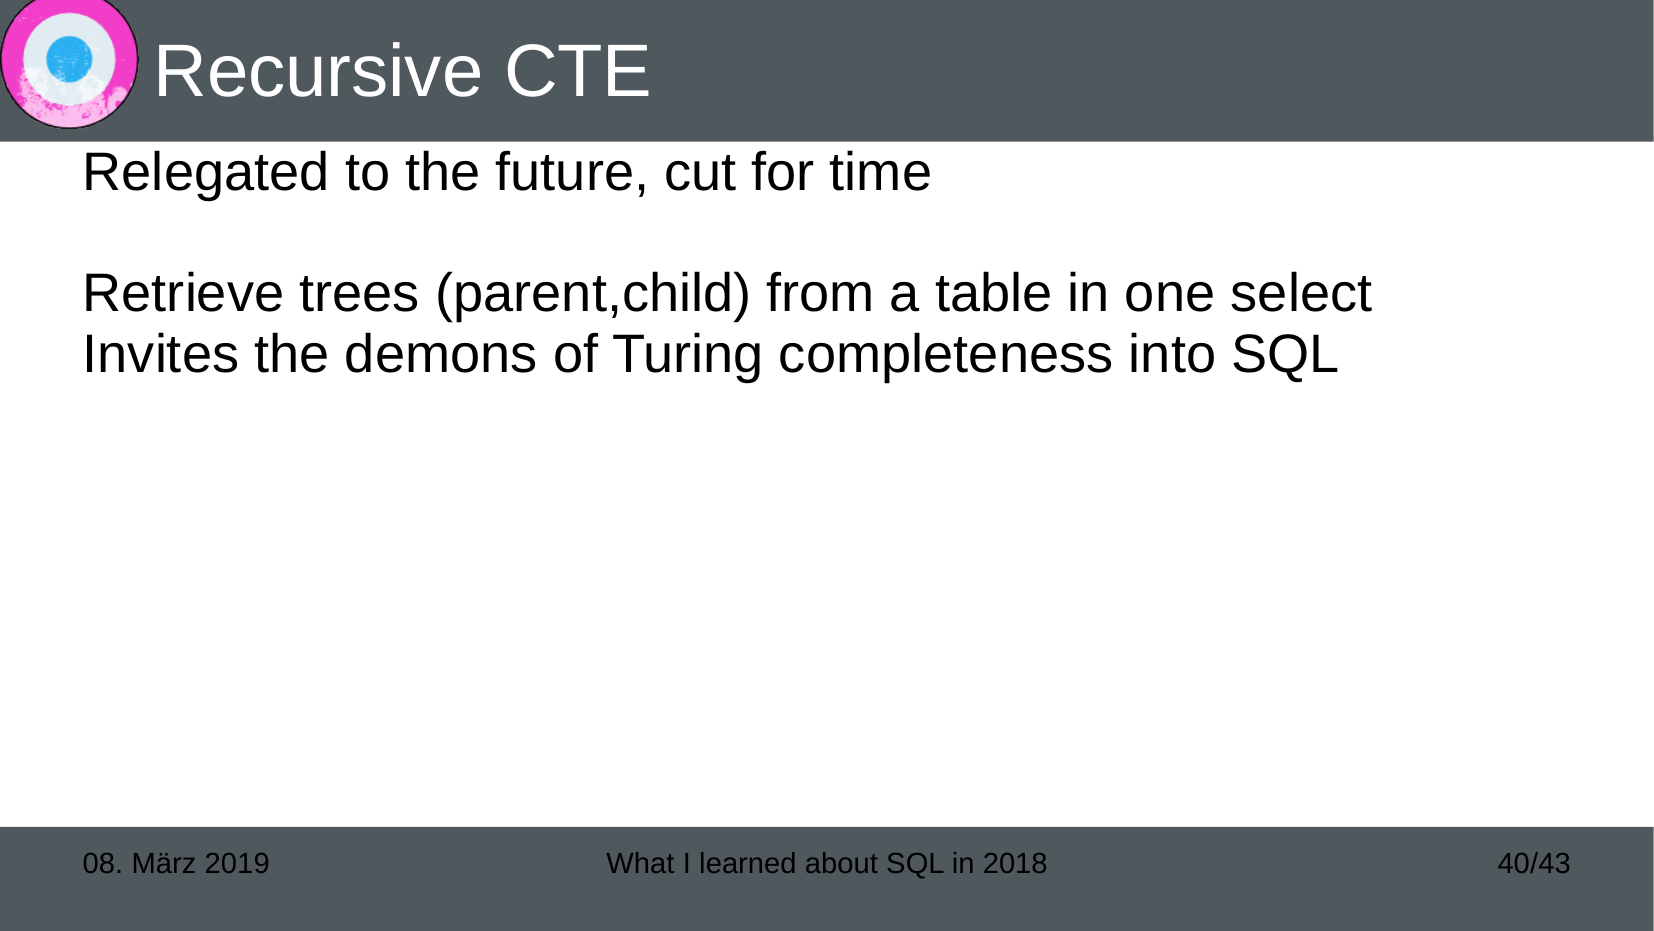

# Recursive CTE
Relegated to the future, cut for time
Retrieve trees (parent,child) from a table in one select
Invites the demons of Turing completeness into SQL
08. März 2019
40